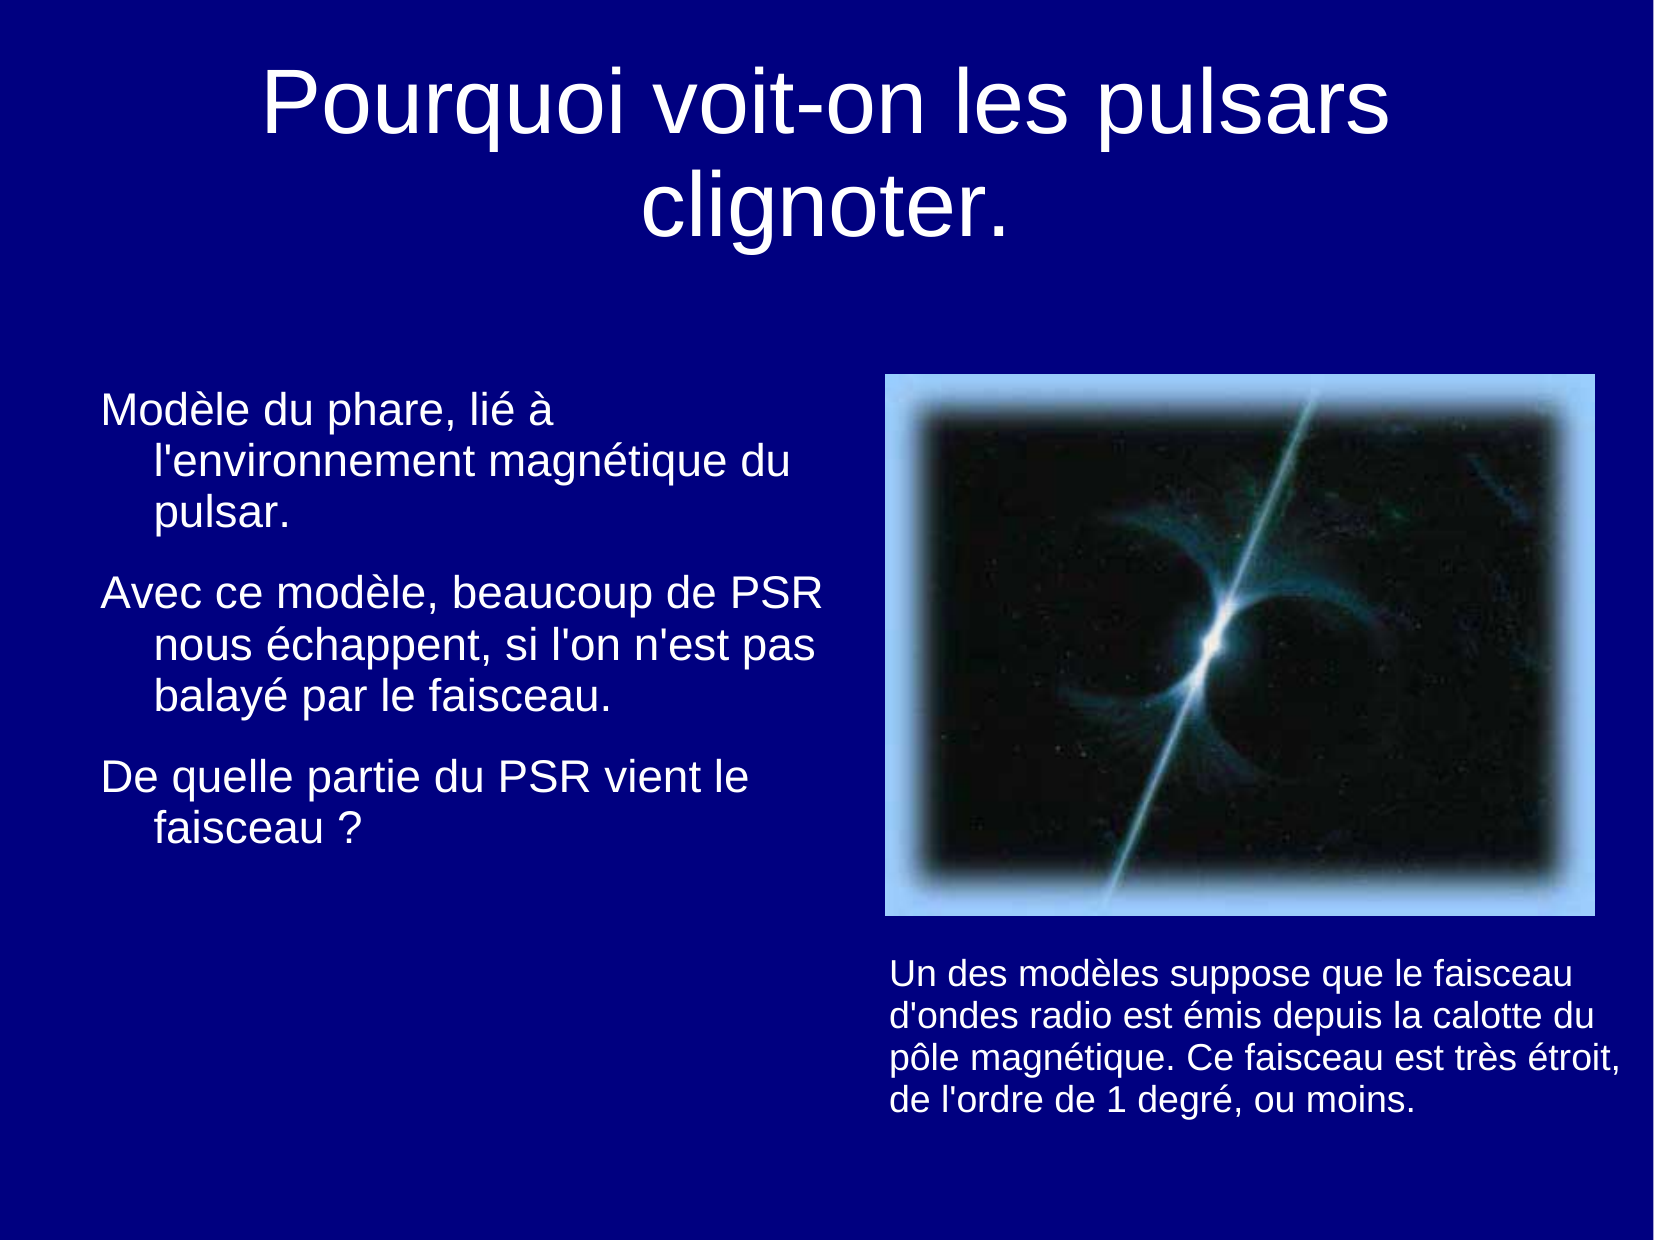

# Pourquoi voit-on les pulsars clignoter.
Modèle du phare, lié à l'environnement magnétique du pulsar.
Avec ce modèle, beaucoup de PSR nous échappent, si l'on n'est pas balayé par le faisceau.
De quelle partie du PSR vient le faisceau ?
Un des modèles suppose que le faisceau
d'ondes radio est émis depuis la calotte du
pôle magnétique. Ce faisceau est très étroit,
de l'ordre de 1 degré, ou moins.